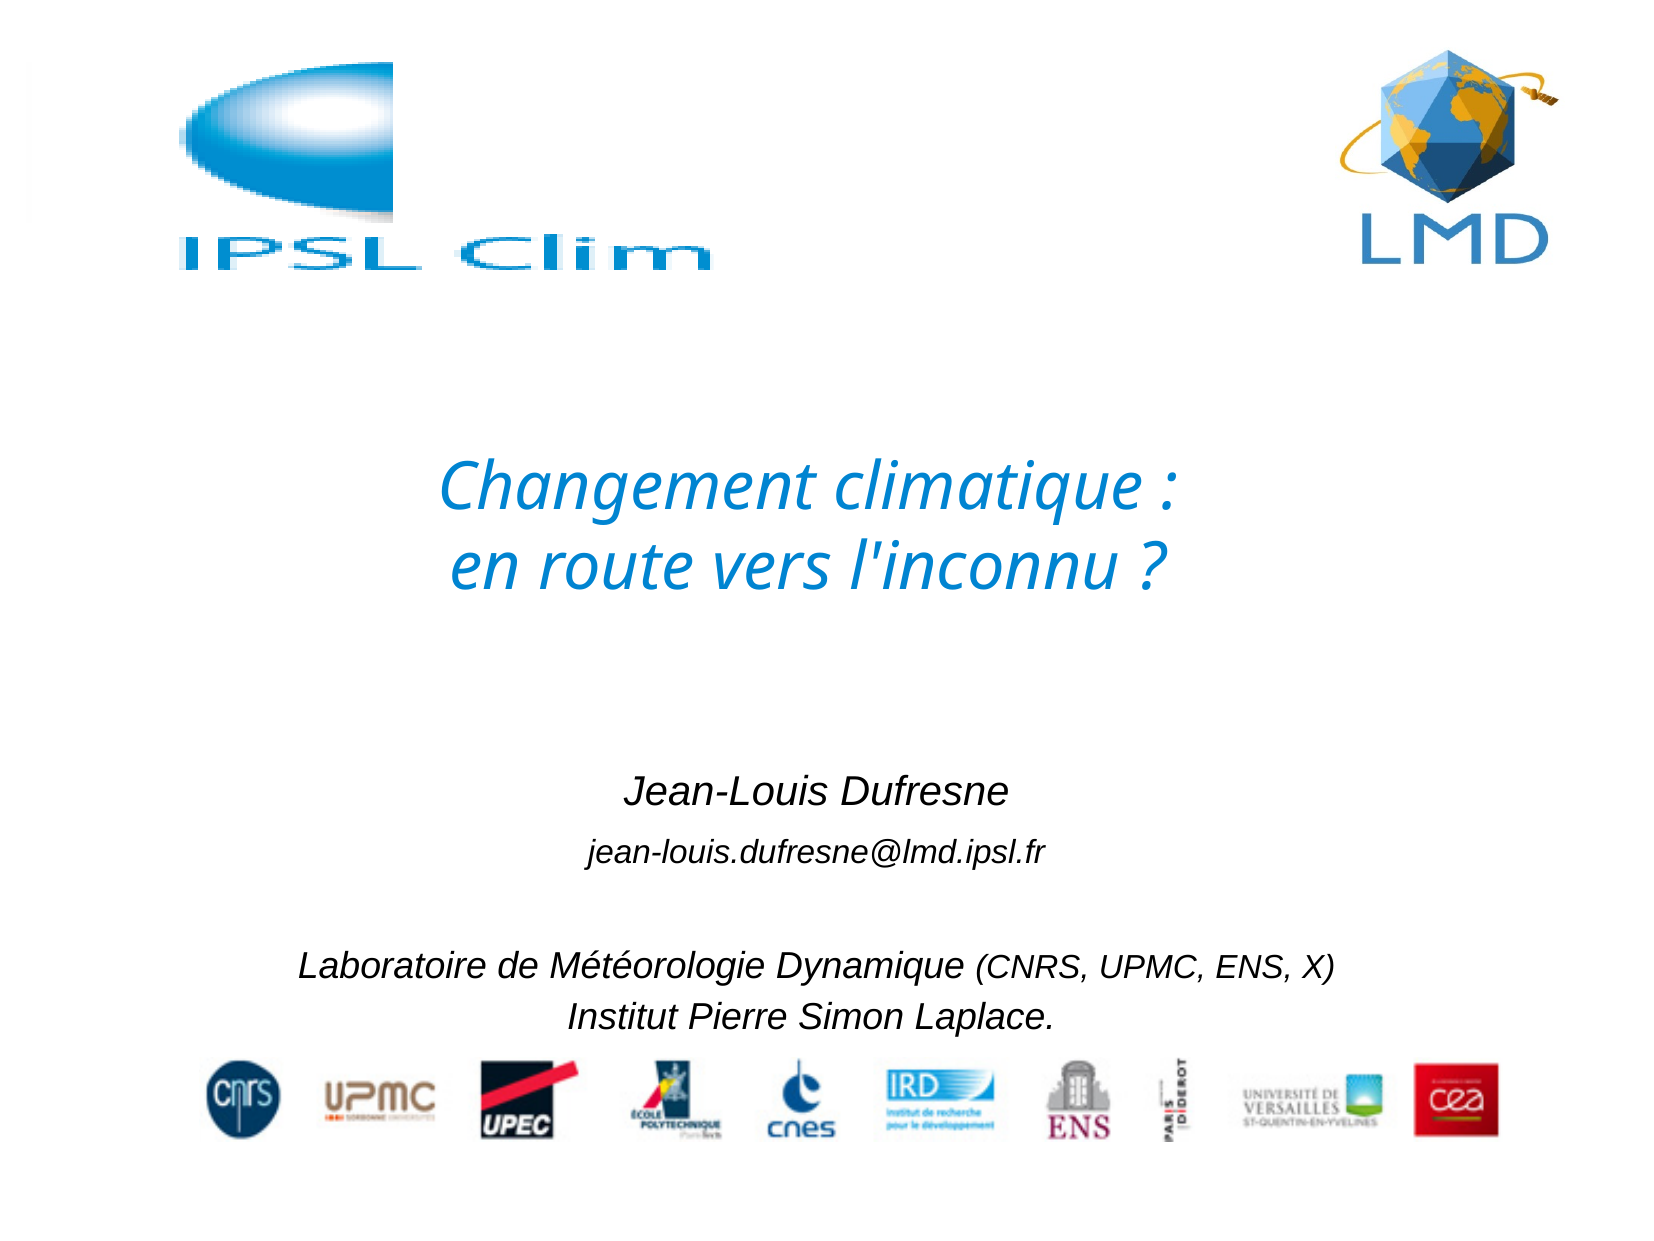

Changement climatique :
en route vers l'inconnu ?
Jean-Louis Dufresne
jean-louis.dufresne@lmd.ipsl.fr
Laboratoire de Météorologie Dynamique (CNRS, UPMC, ENS, X)
Institut Pierre Simon Laplace.